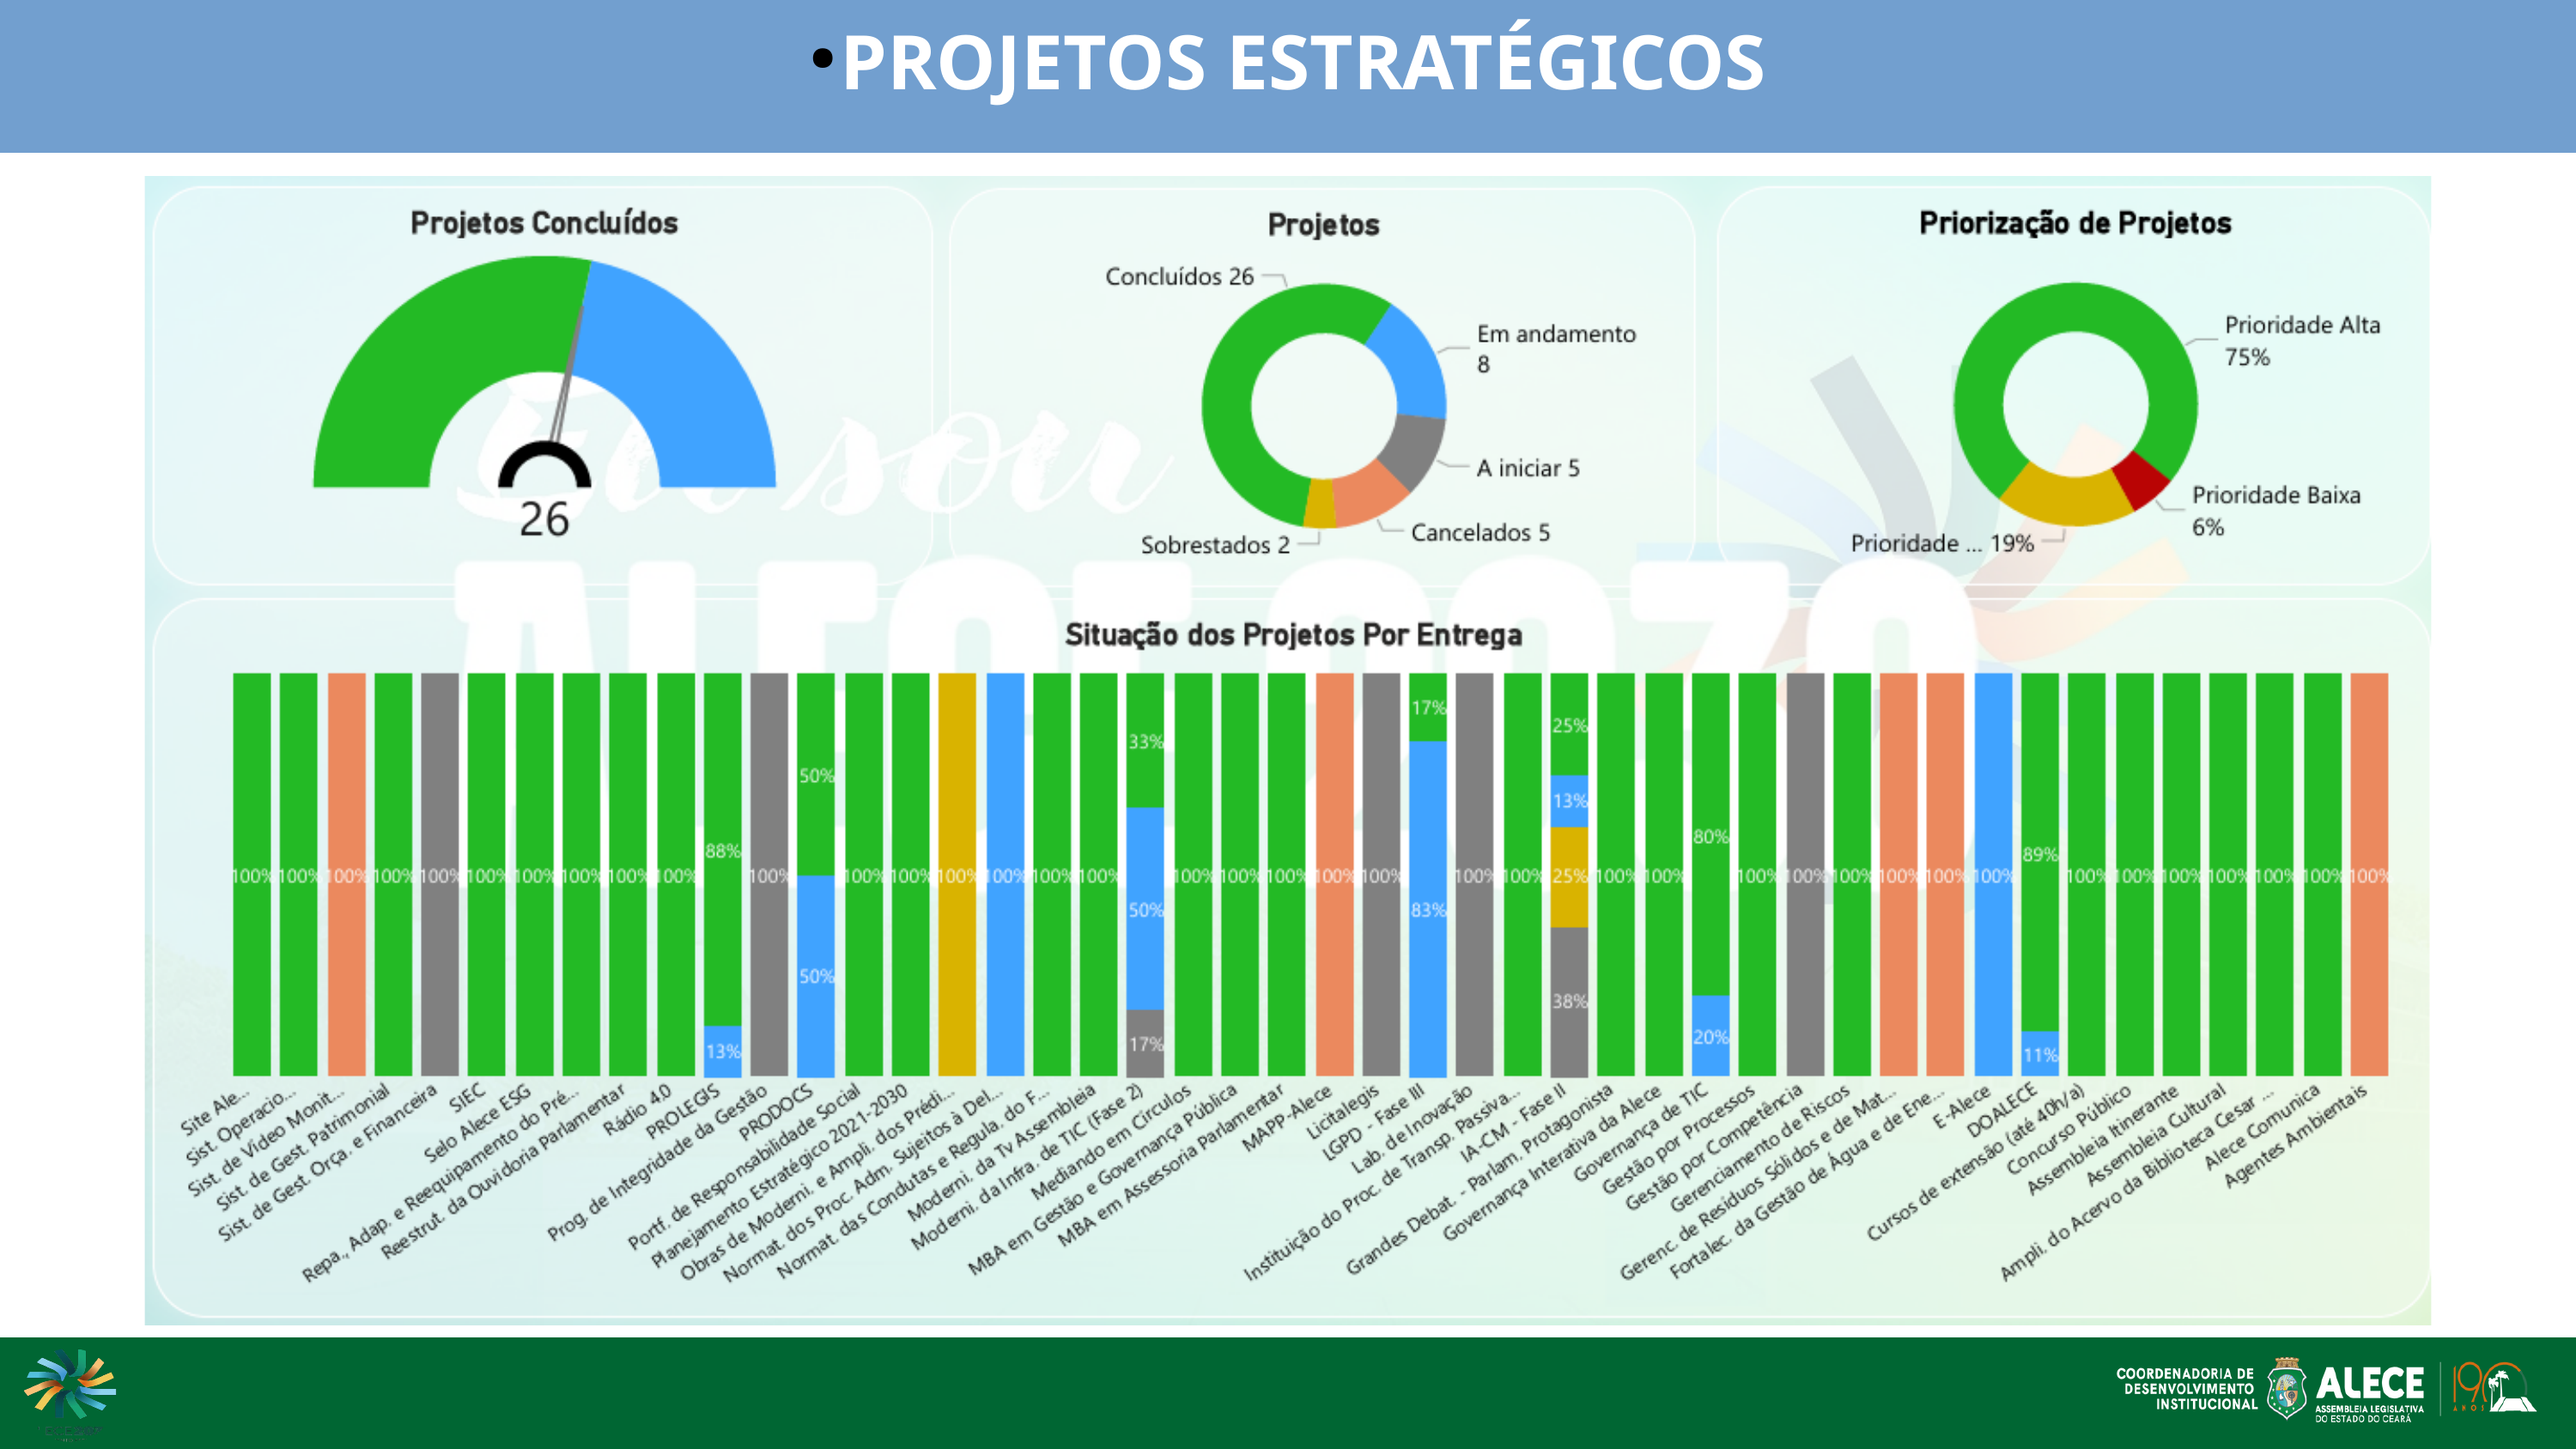

| PROJETOS ESTRATÉGICOS |
| --- |